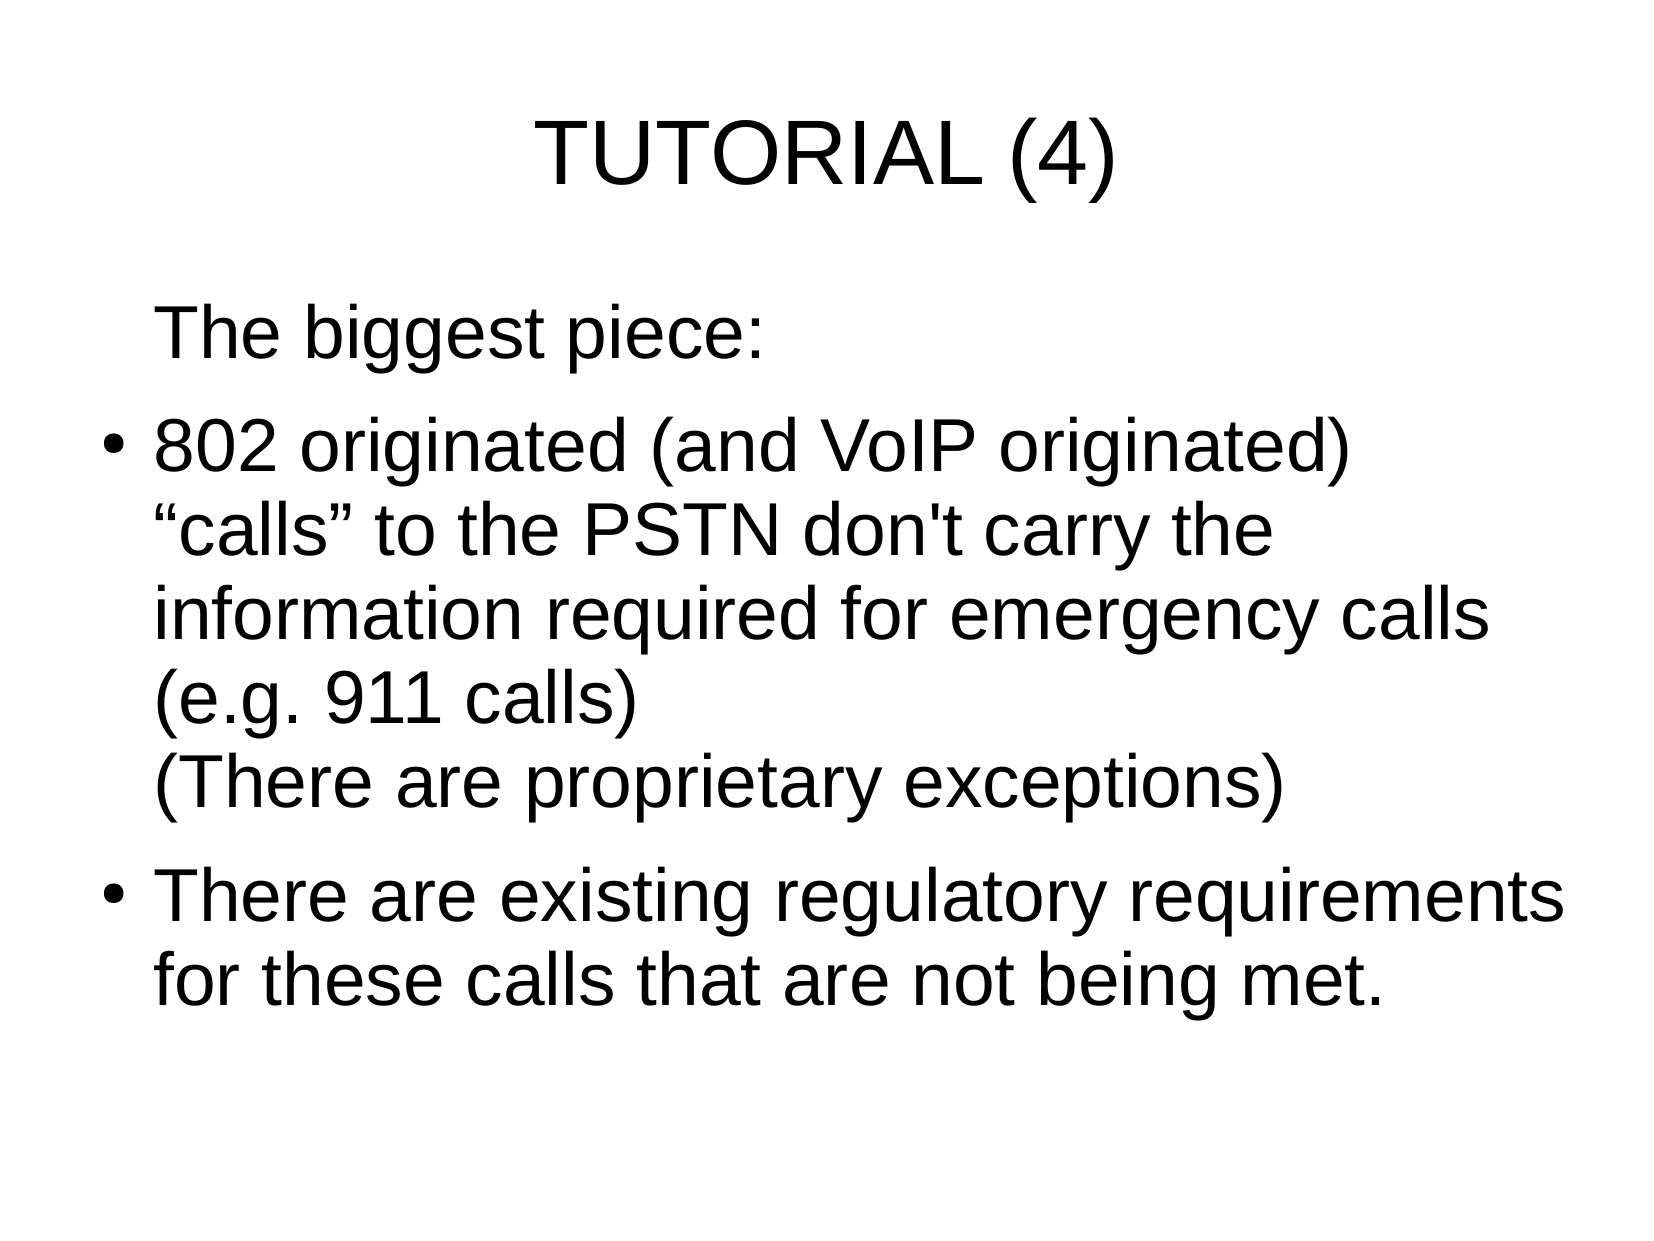

# TUTORIAL (4)
The biggest piece:
802 originated (and VoIP originated) “calls” to the PSTN don't carry the information required for emergency calls (e.g. 911 calls)
(There are proprietary exceptions)
There are existing regulatory requirements for these calls that are not being met.